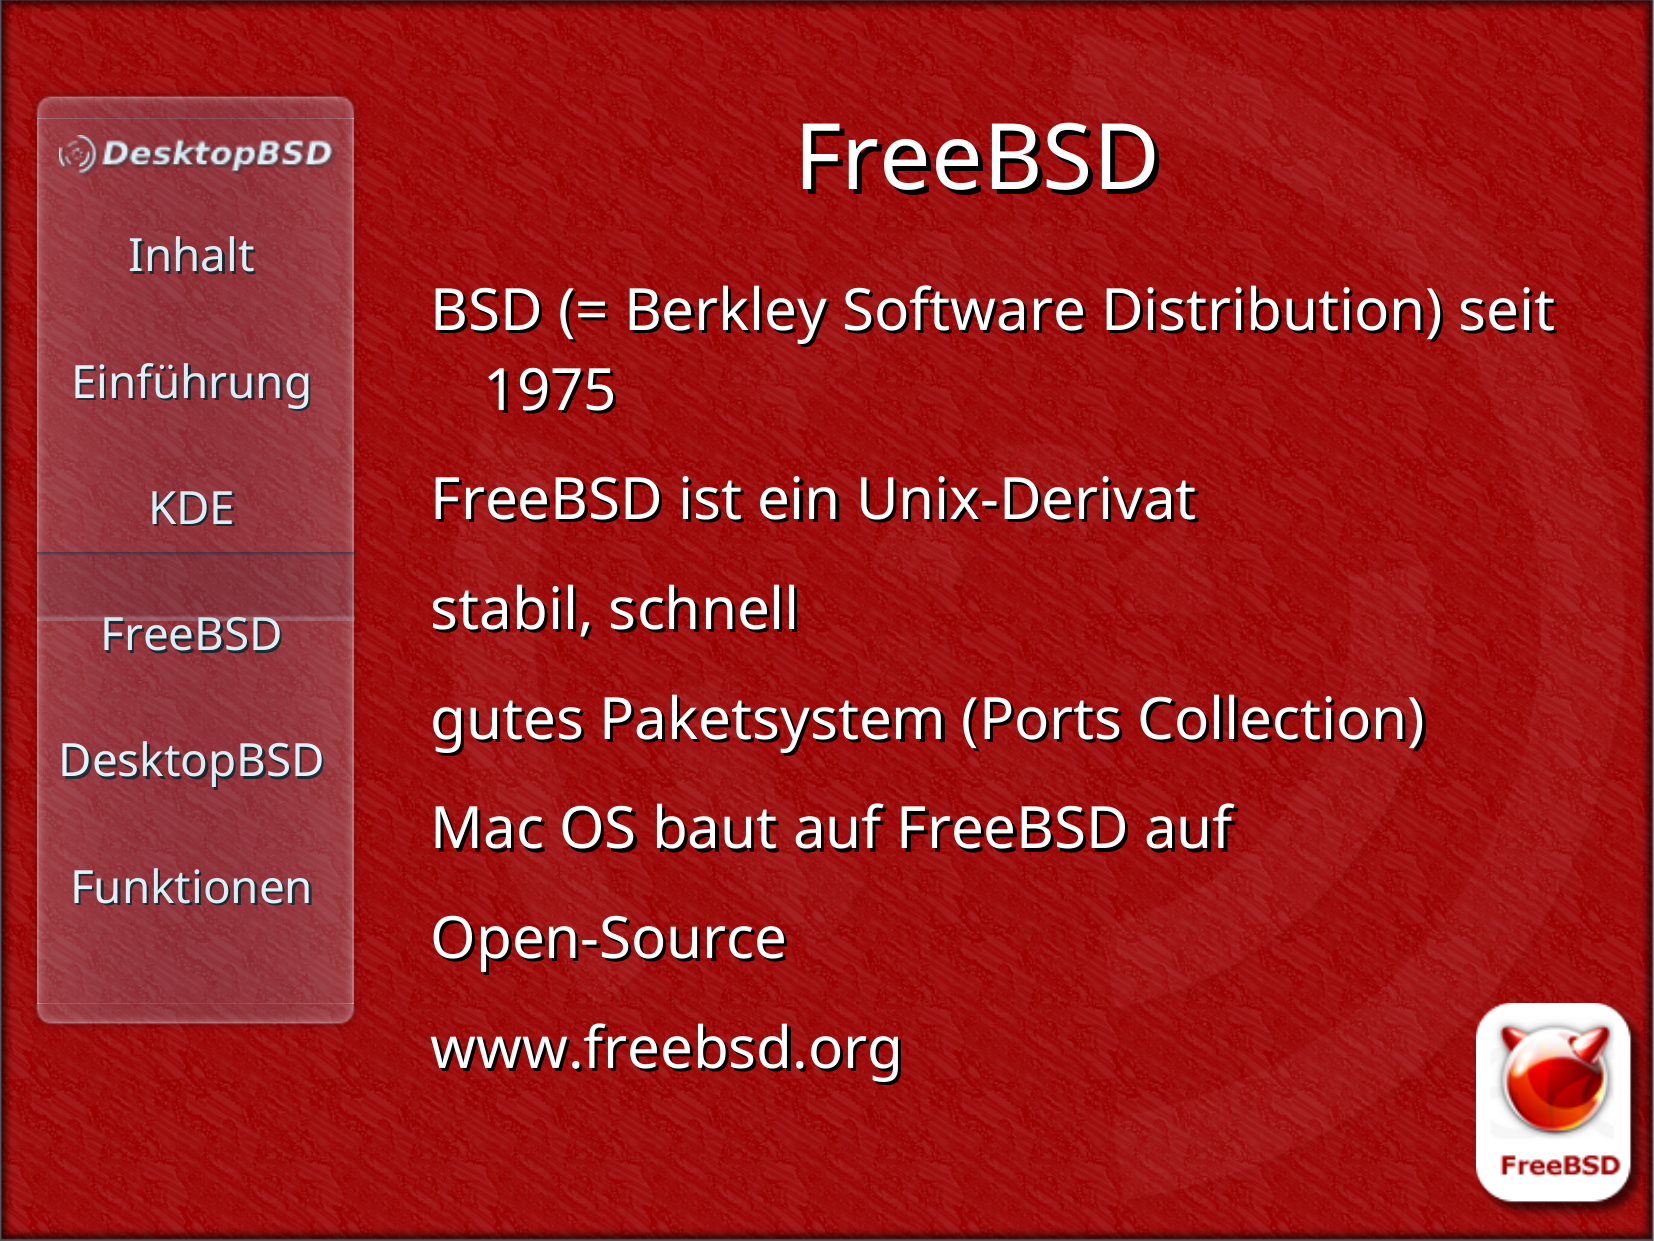

# FreeBSD
BSD (= Berkley Software Distribution) seit 1975
FreeBSD ist ein Unix-Derivat
stabil, schnell
gutes Paketsystem (Ports Collection)
Mac OS baut auf FreeBSD auf
Open-Source
www.freebsd.org